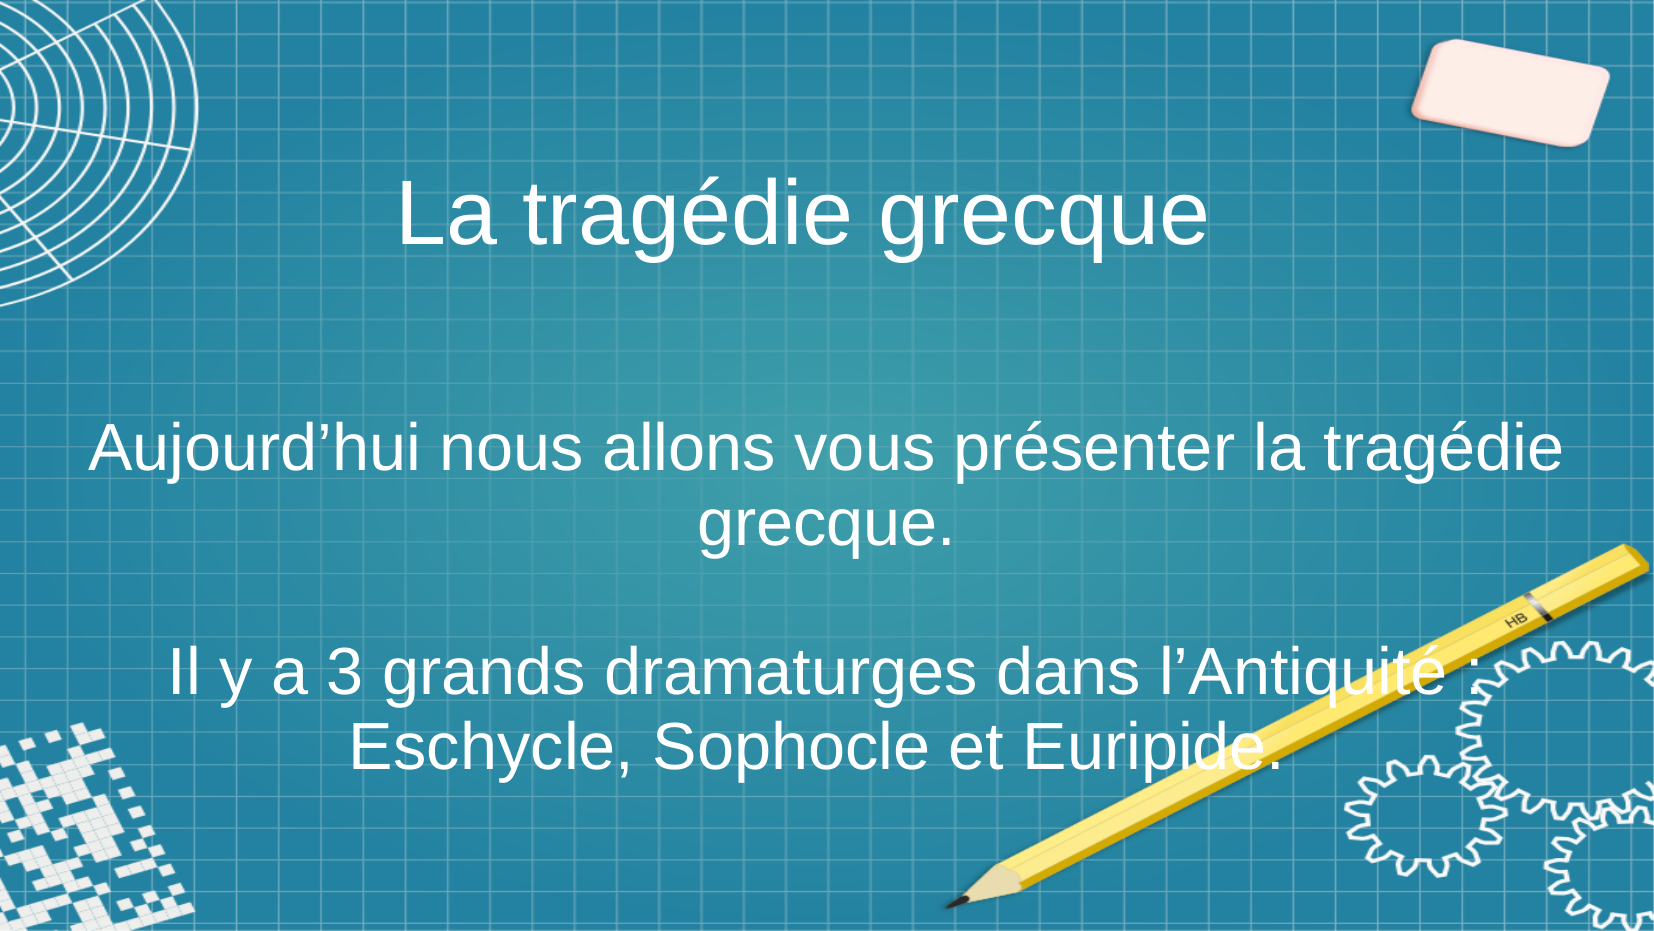

# La tragédie grecque
Aujourd’hui nous allons vous présenter la tragédie grecque.
Il y a 3 grands dramaturges dans l’Antiquité : Eschycle, Sophocle et Euripide.